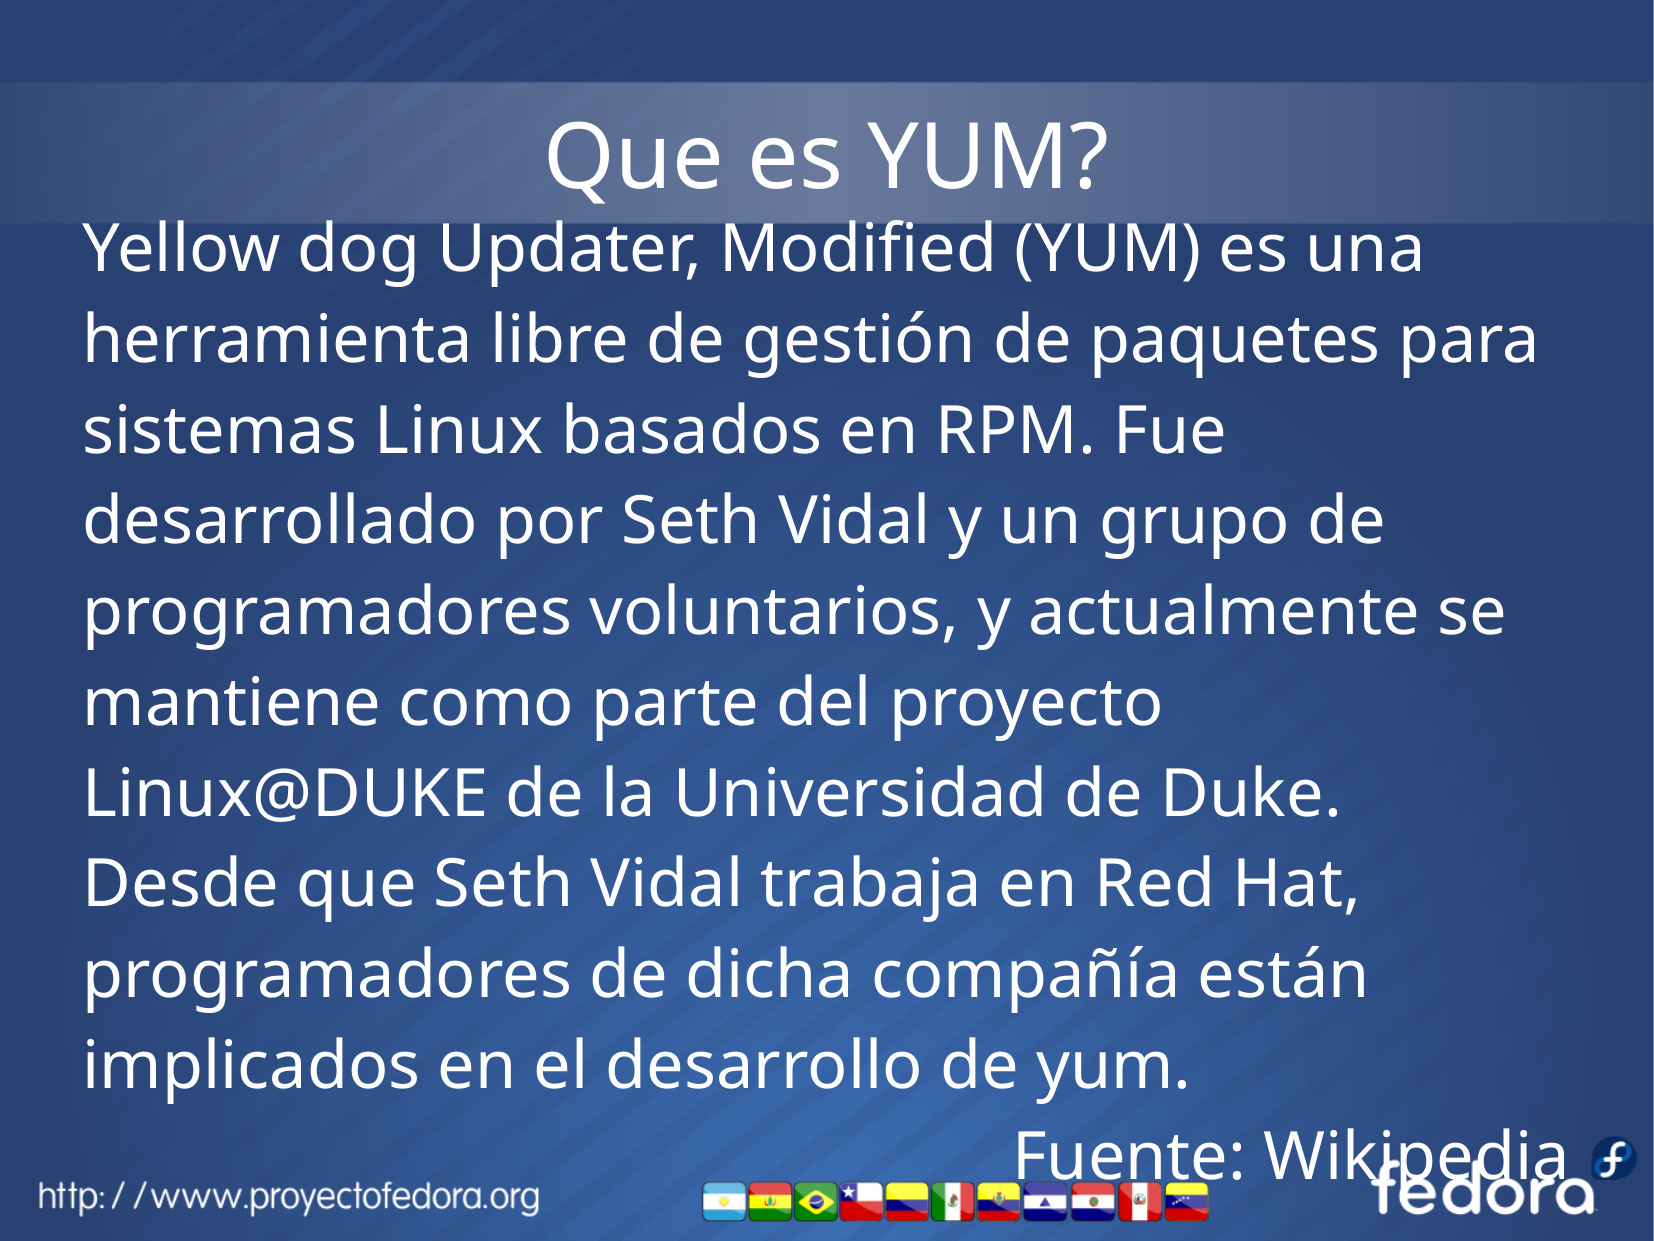

# Que es YUM?
Yellow dog Updater, Modified (YUM) es una herramienta libre de gestión de paquetes para sistemas Linux basados en RPM. Fue desarrollado por Seth Vidal y un grupo de programadores voluntarios, y actualmente se mantiene como parte del proyecto Linux@DUKE de la Universidad de Duke.
Desde que Seth Vidal trabaja en Red Hat, programadores de dicha compañía están implicados en el desarrollo de yum.
Fuente: Wikipedia